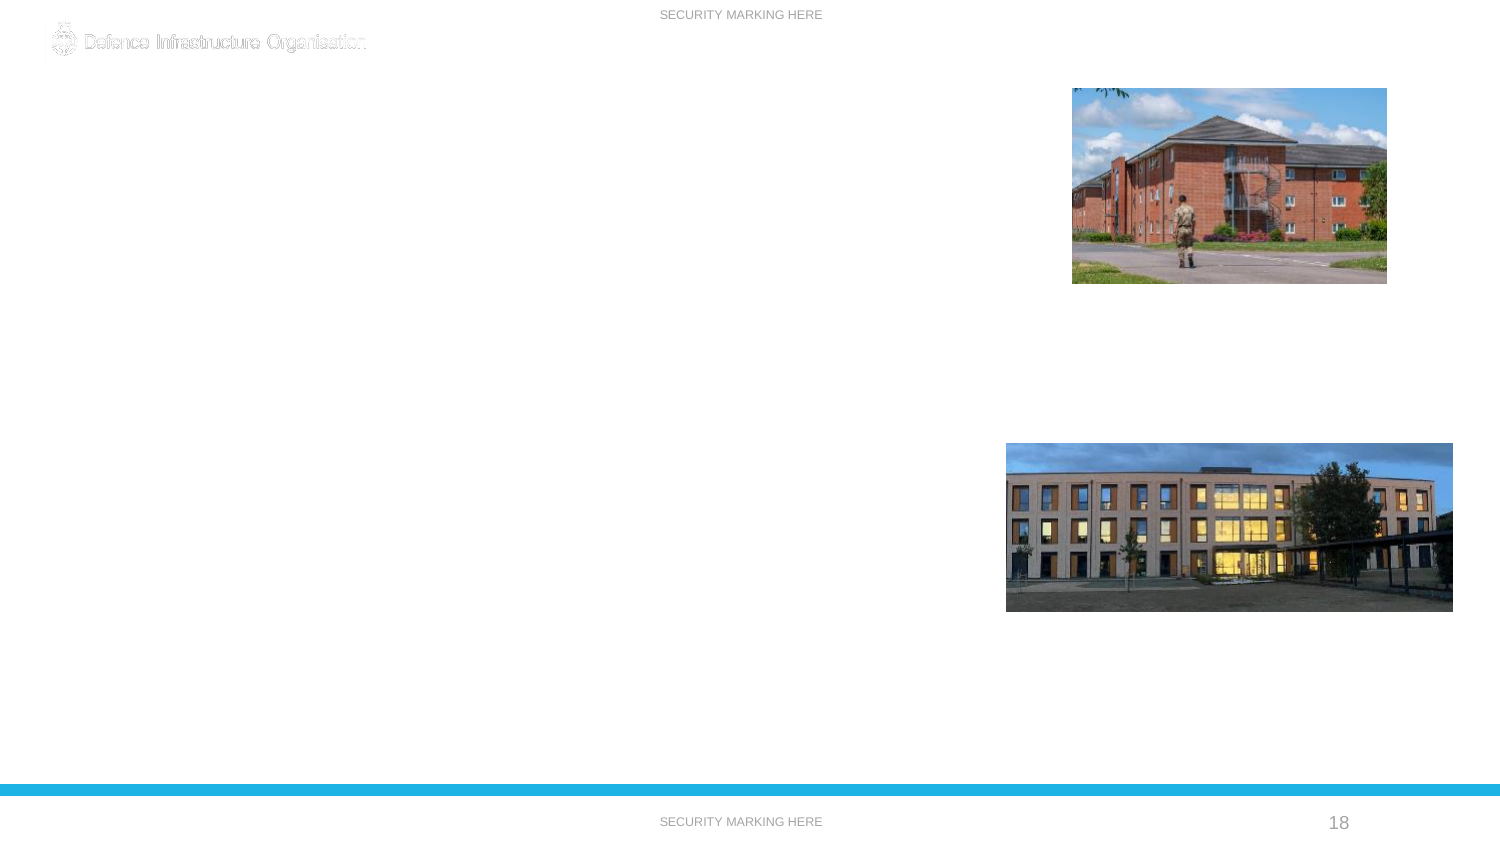

# Aims
Suppliers capable of meeting DIO diverse portfolio and want to partner/collaborate
Suppliers that will support the DIO in delivering construction works with agility and pace, with quality embedded from the outset of design through to handover.
Key drivers will be the process of continuous improvement through learning from experience to optimise predictability while recognising the budgetary challenges to delivering the programme of work in an inflationary market.